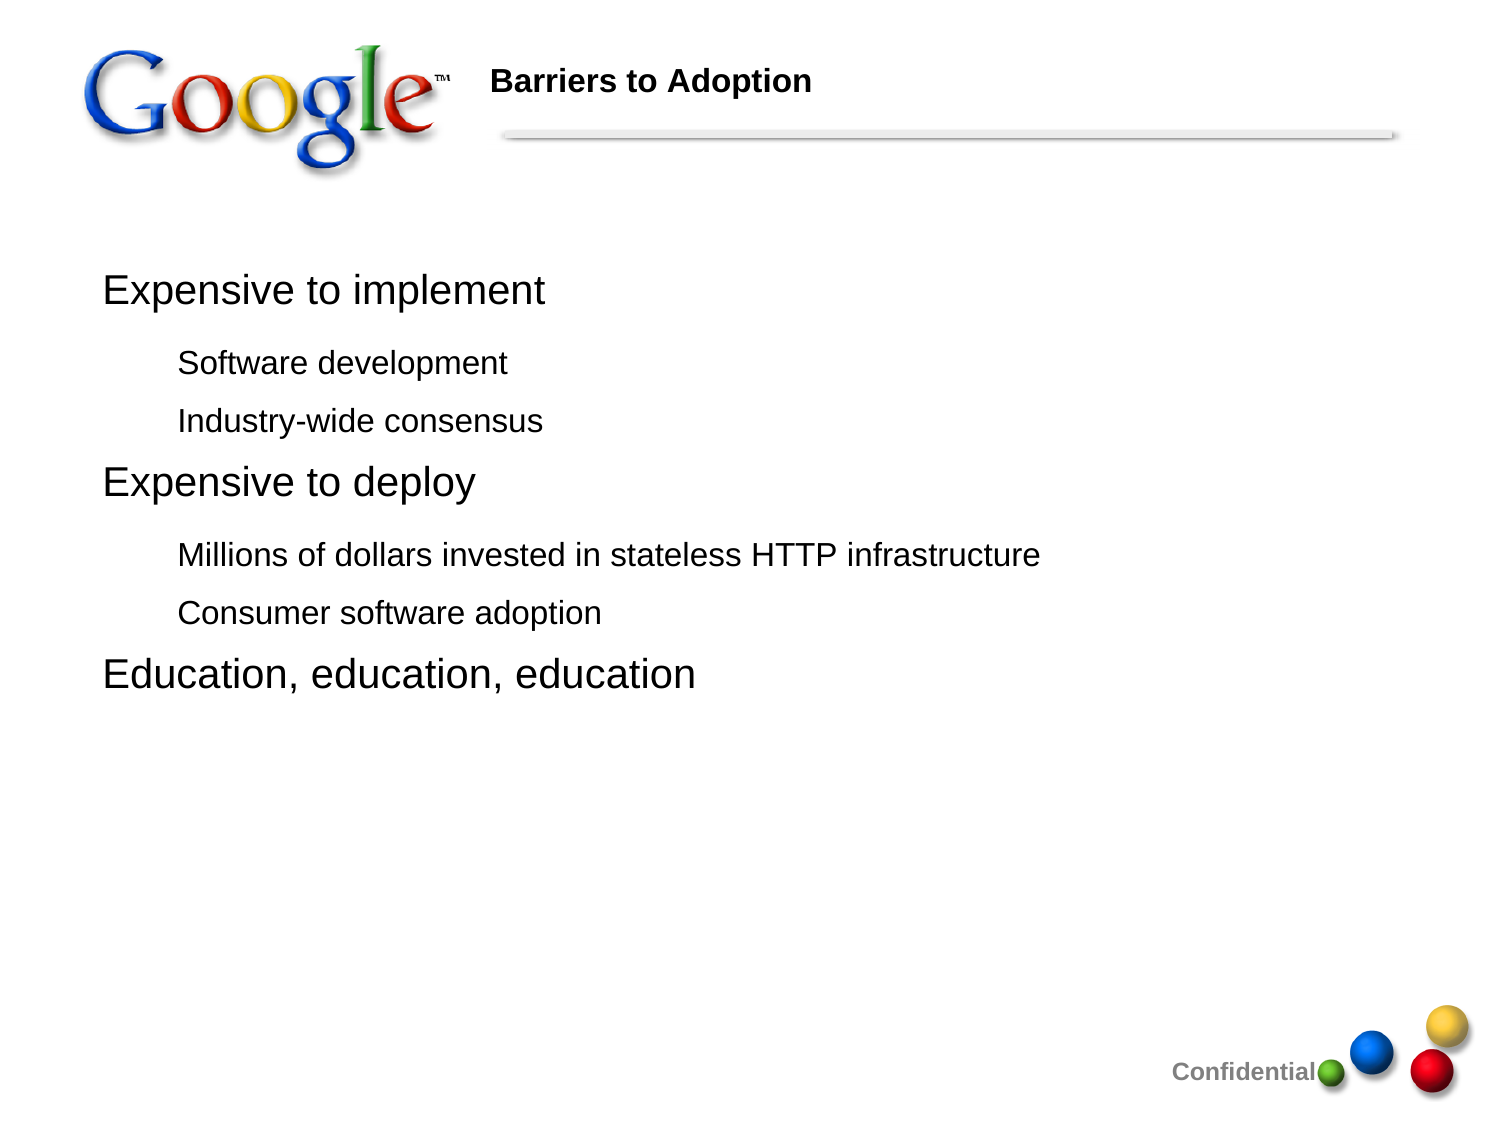

# Barriers to Adoption
Expensive to implement
Software development
Industry-wide consensus
Expensive to deploy
Millions of dollars invested in stateless HTTP infrastructure
Consumer software adoption
Education, education, education